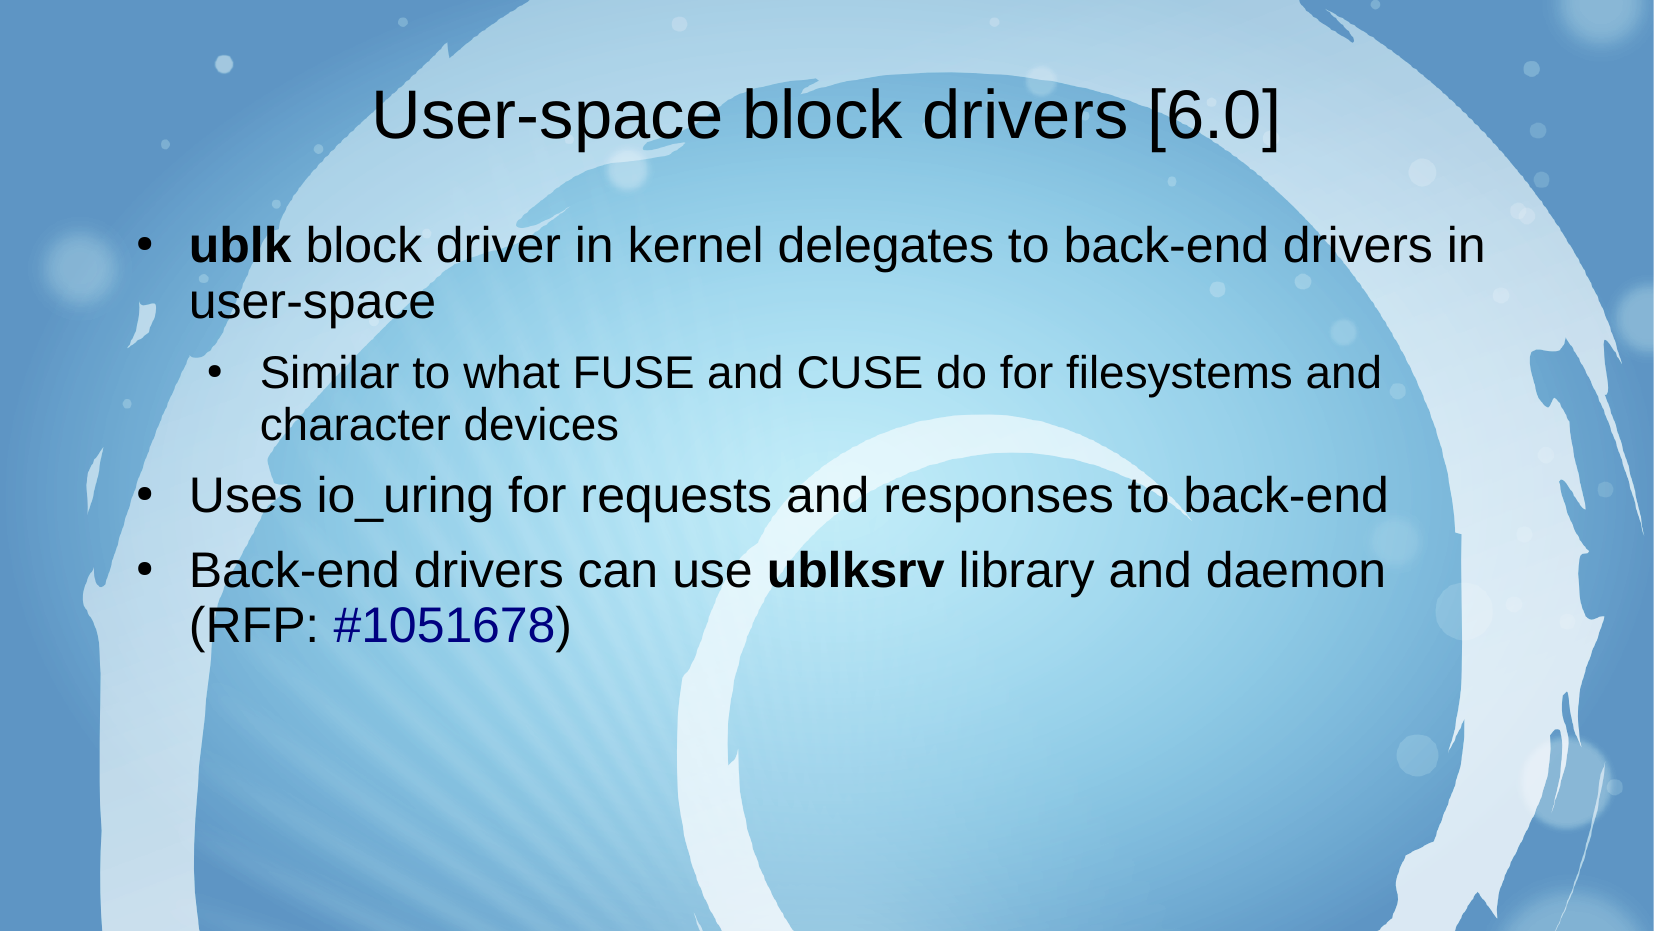

# User-space block drivers [6.0]
ublk block driver in kernel delegates to back-end drivers in user-space
Similar to what FUSE and CUSE do for filesystems and character devices
Uses io_uring for requests and responses to back-end
Back-end drivers can use ublksrv library and daemon
(RFP: #1051678)